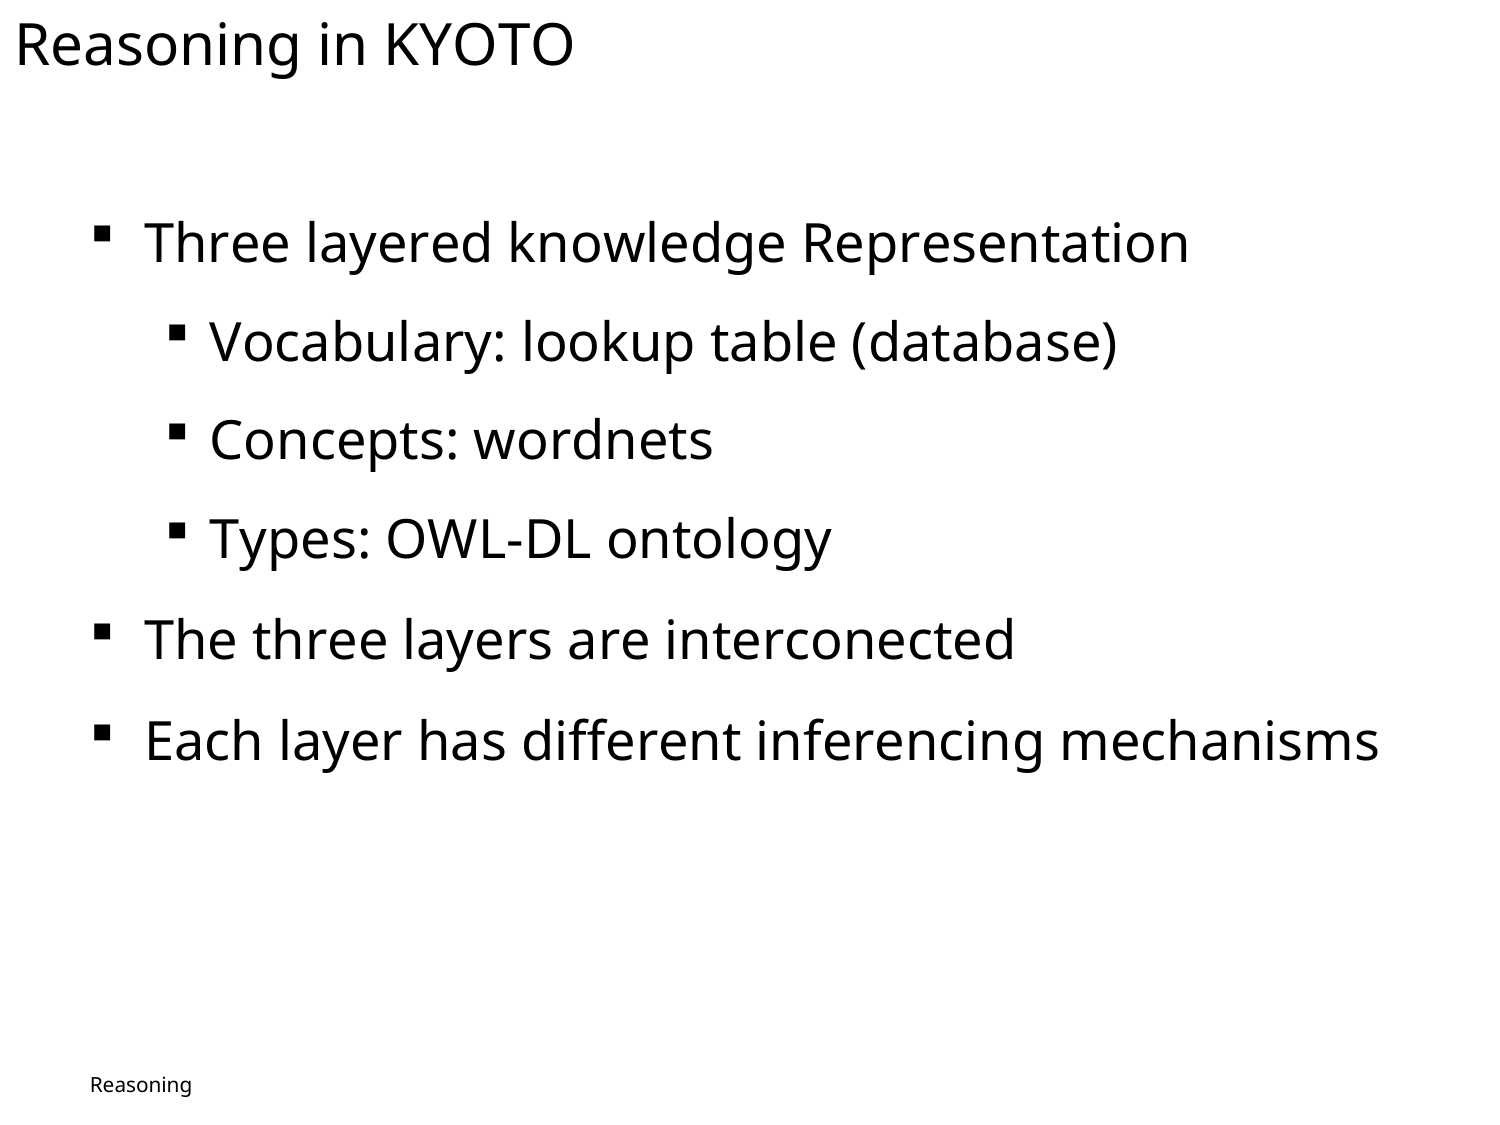

# Reasoning in KYOTO
Three layered knowledge Representation
Vocabulary: lookup table (database)
Concepts: wordnets
Types: OWL-DL ontology
The three layers are interconected
Each layer has different inferencing mechanisms